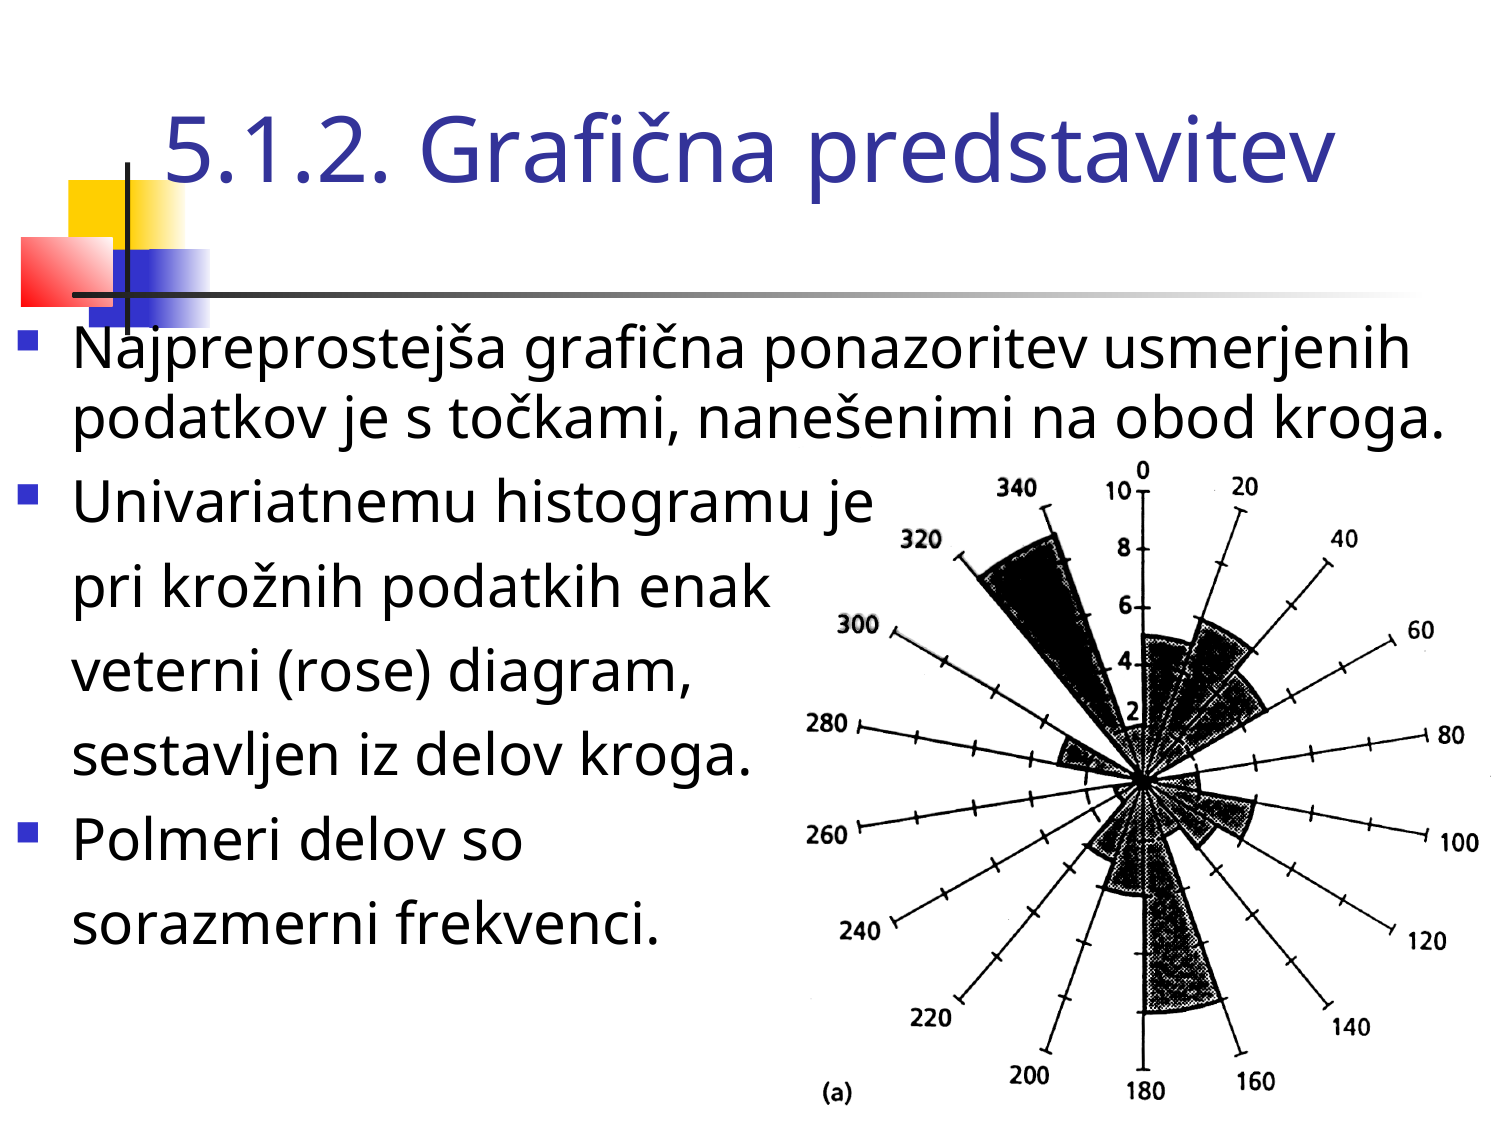

# 5.1.2. Grafična predstavitev
Najpreprostejša grafična ponazoritev usmerjenih podatkov je s točkami, nanešenimi na obod kroga.
Univariatnemu histogramu je
	pri krožnih podatkih enak
	veterni (rose) diagram,
	sestavljen iz delov kroga.
Polmeri delov so
	sorazmerni frekvenci.